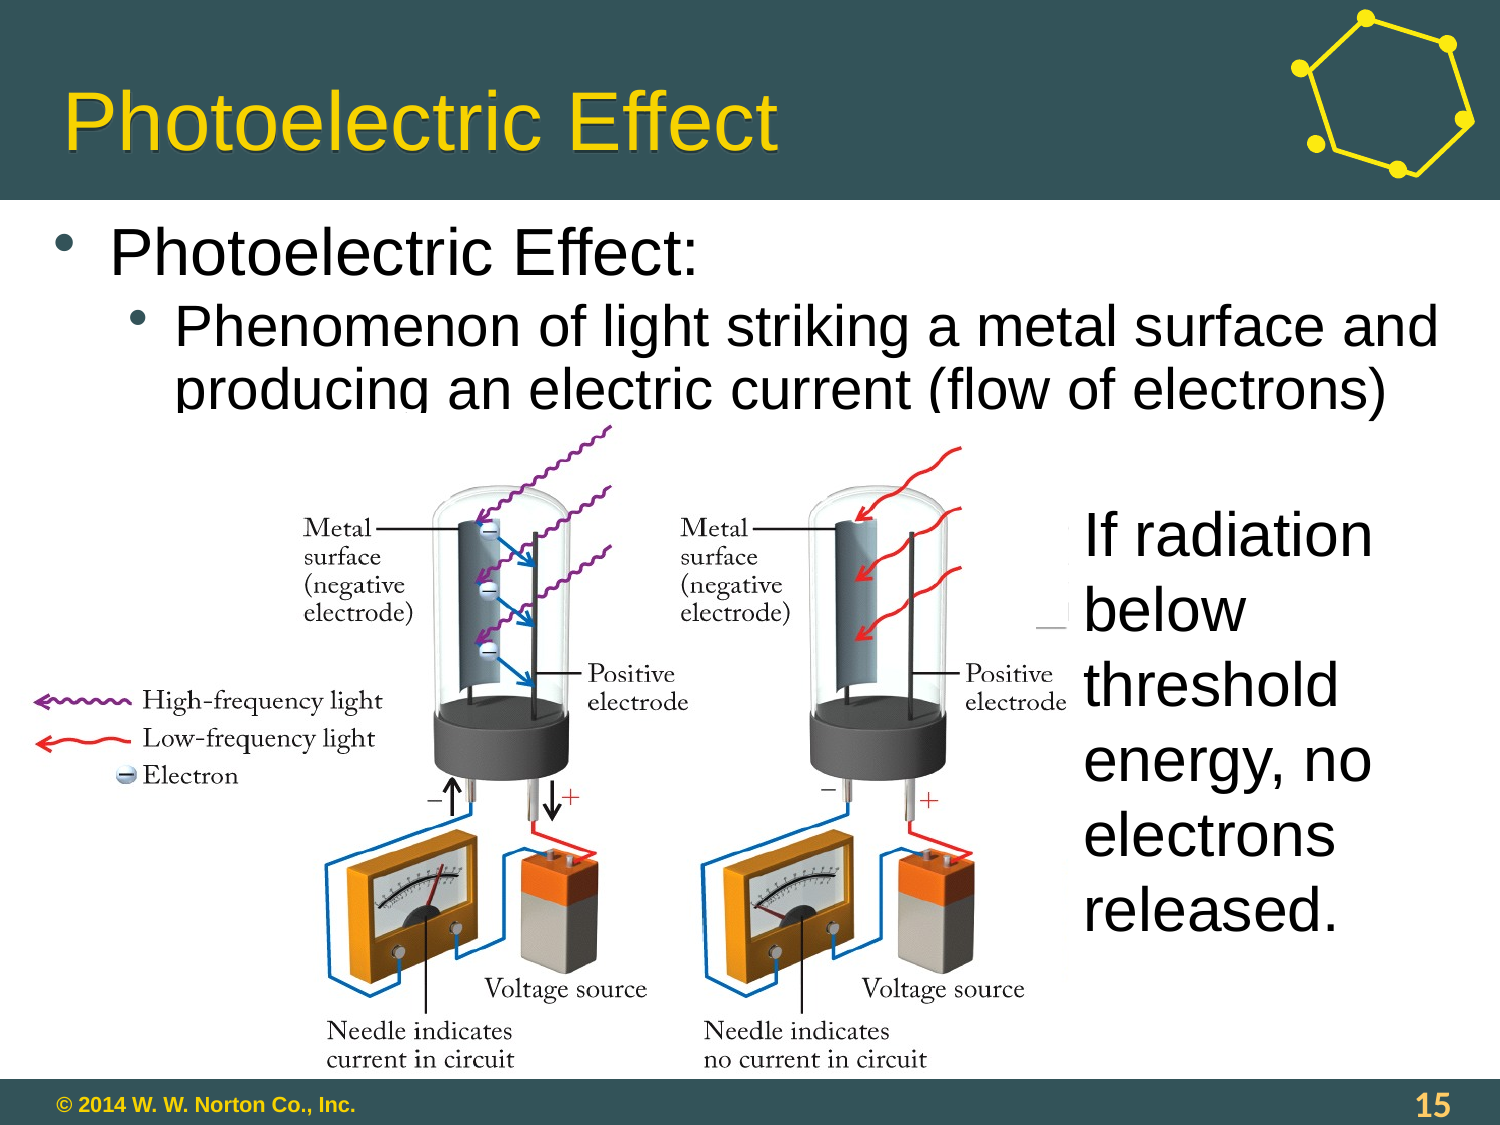

Photoelectric Effect
# Photoelectric Effect:
Phenomenon of light striking a metal surface and producing an electric current (flow of electrons)
If radiation below threshold energy, no electrons released.